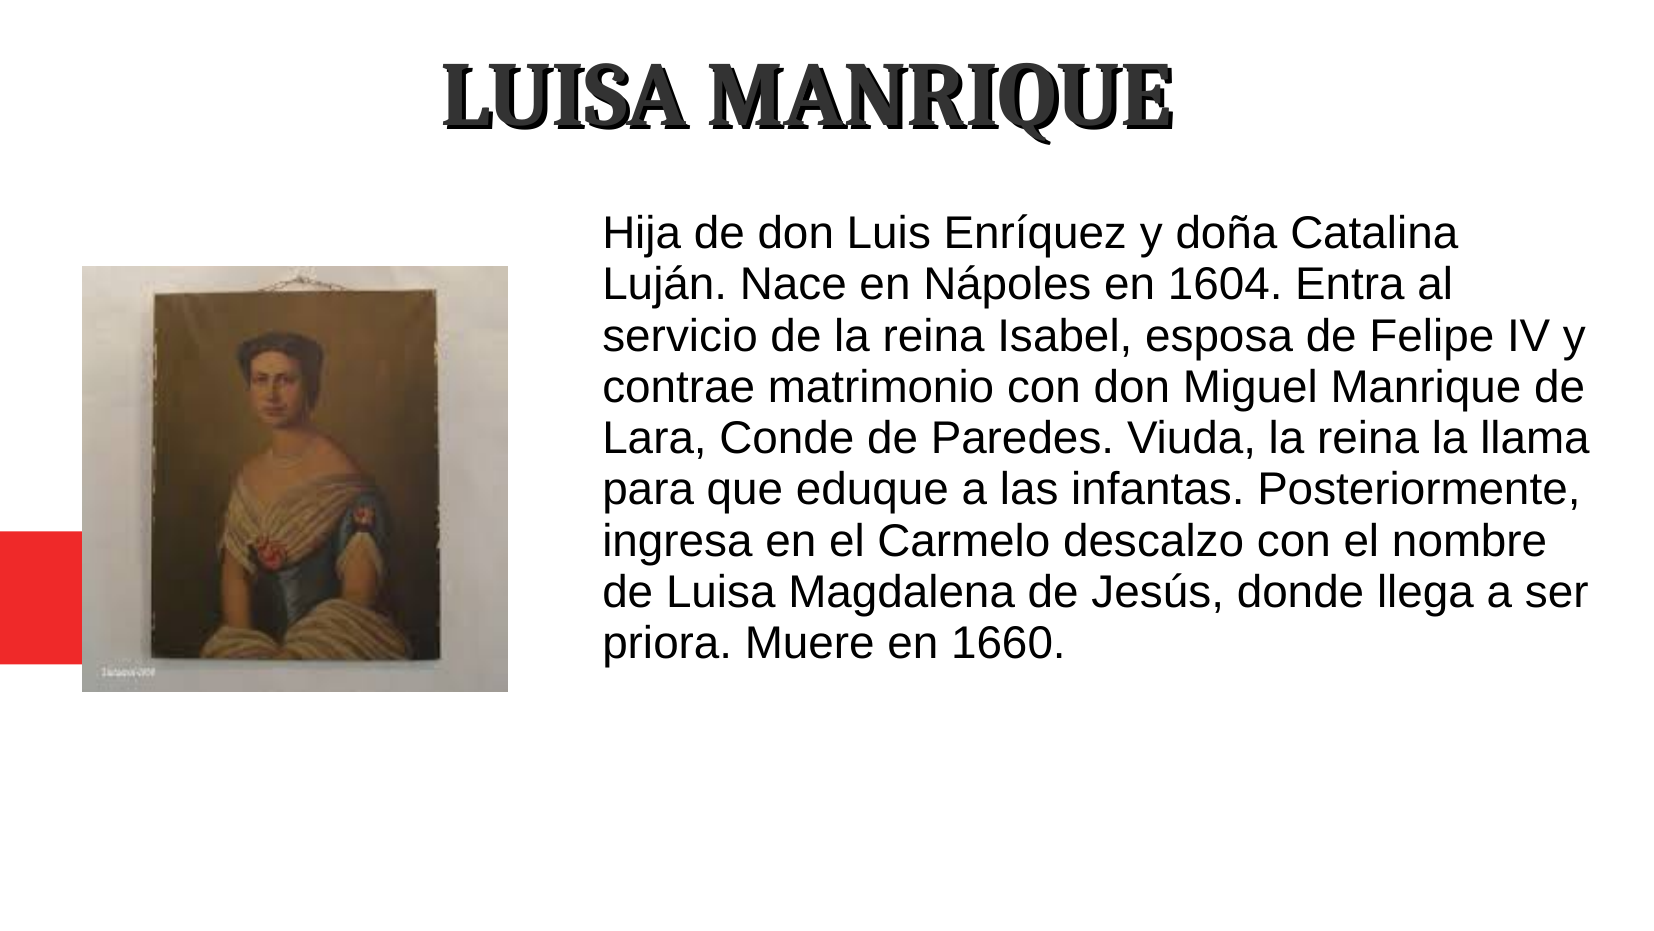

# LUISA MANRIQUE
Hija de don Luis Enríquez y doña Catalina Luján. Nace en Nápoles en 1604. Entra al servicio de la reina Isabel, esposa de Felipe IV y contrae matrimonio con don Miguel Manrique de Lara, Conde de Paredes. Viuda, la reina la llama para que eduque a las infantas. Posteriormente, ingresa en el Carmelo descalzo con el nombre de Luisa Magdalena de Jesús, donde llega a ser priora. Muere en 1660.